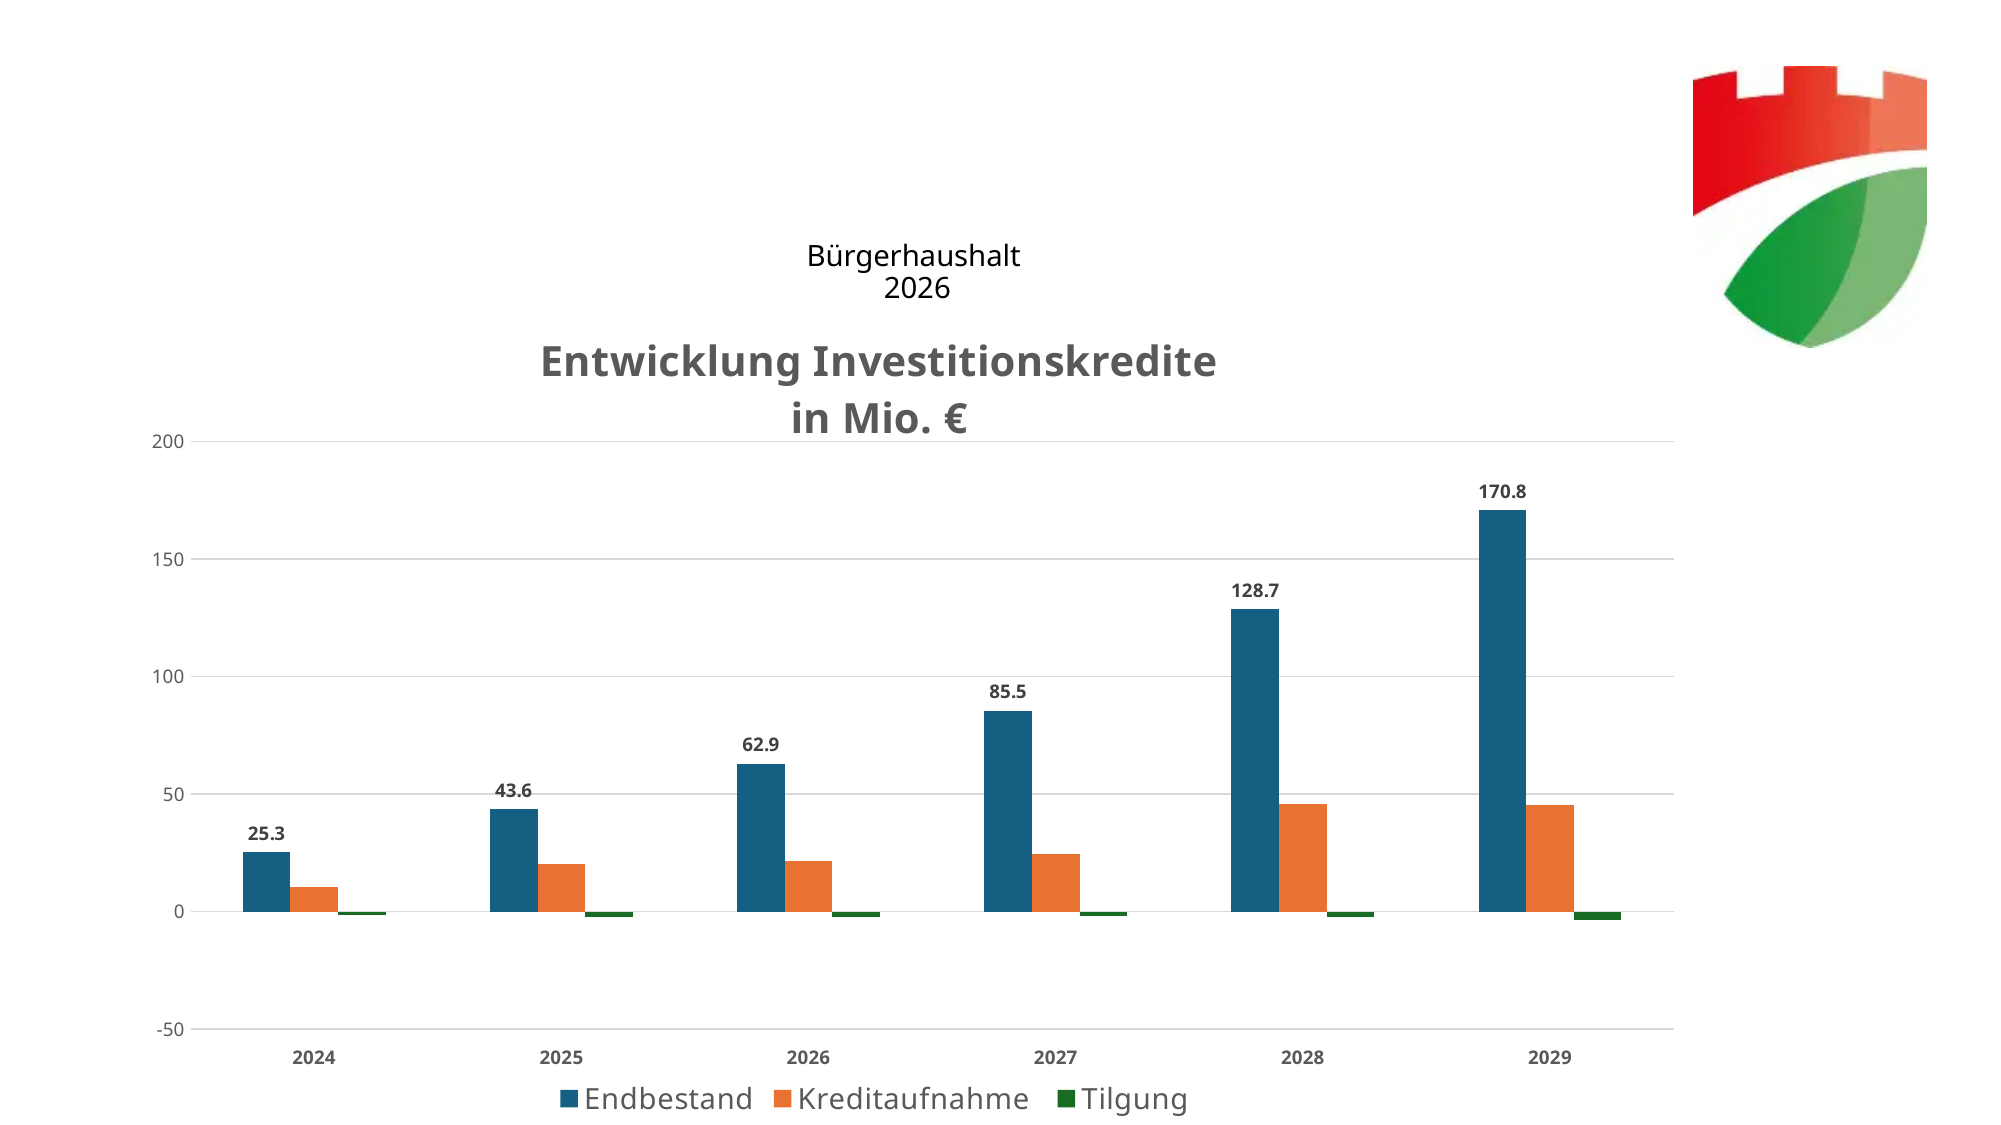

# Bürgerhaushalt 2026
### Chart: Entwicklung Investitionskredite
in Mio. €
| Category | Endbestand | Kreditaufnahme | Tilgung |
|---|---|---|---|
| 2024 | 25.3 | 10.5 | -1.6 |
| 2025 | 43.6 | 20.4 | -2.1 |
| 2026 | 62.9 | 21.4 | -2.1 |
| 2027 | 85.5 | 24.5 | -1.9 |
| 2028 | 128.7 | 45.6 | -2.4 |
| 2029 | 170.8 | 45.5 | -3.4 |